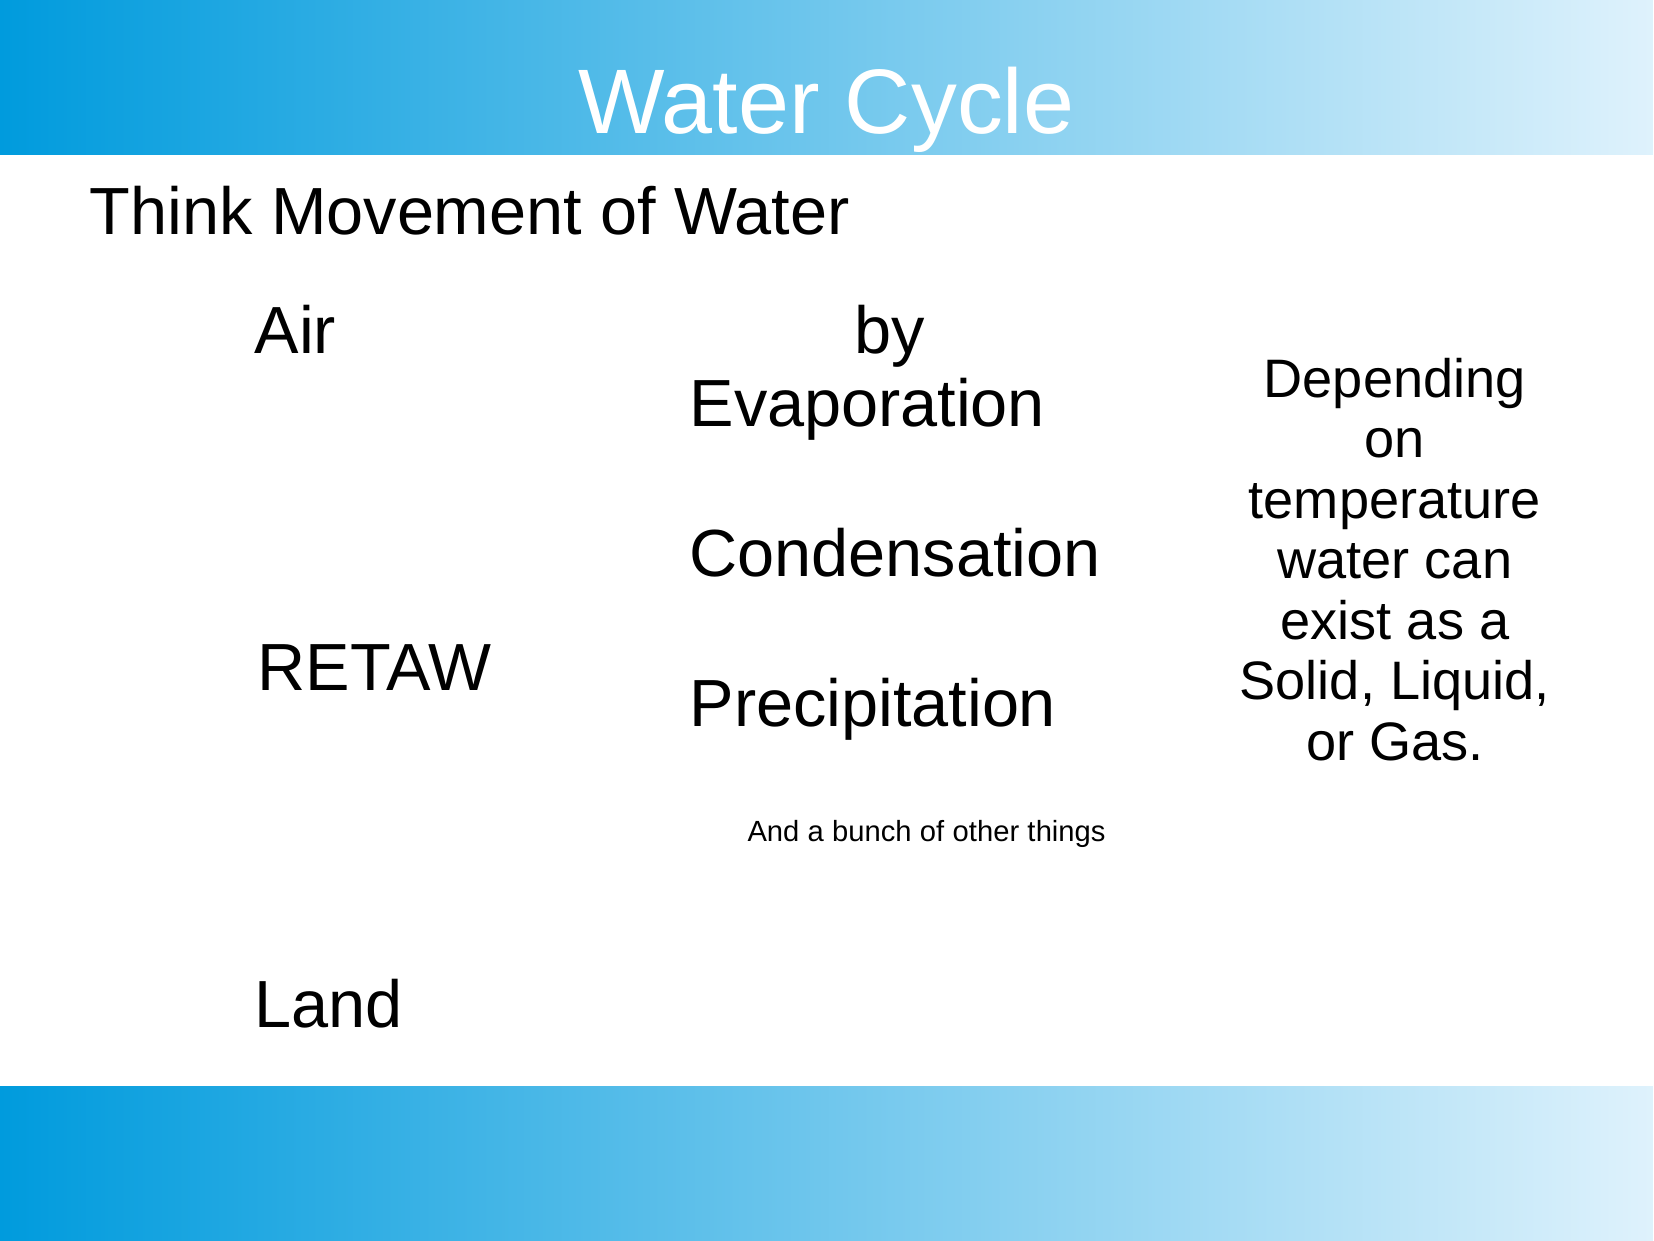

# Water Cycle
Think Movement of Water
by
Air
Evaporation
Condensation
Precipitation
 And a bunch of other things
Depending on temperature water can exist as a Solid, Liquid, or Gas.
 RETAW
Land